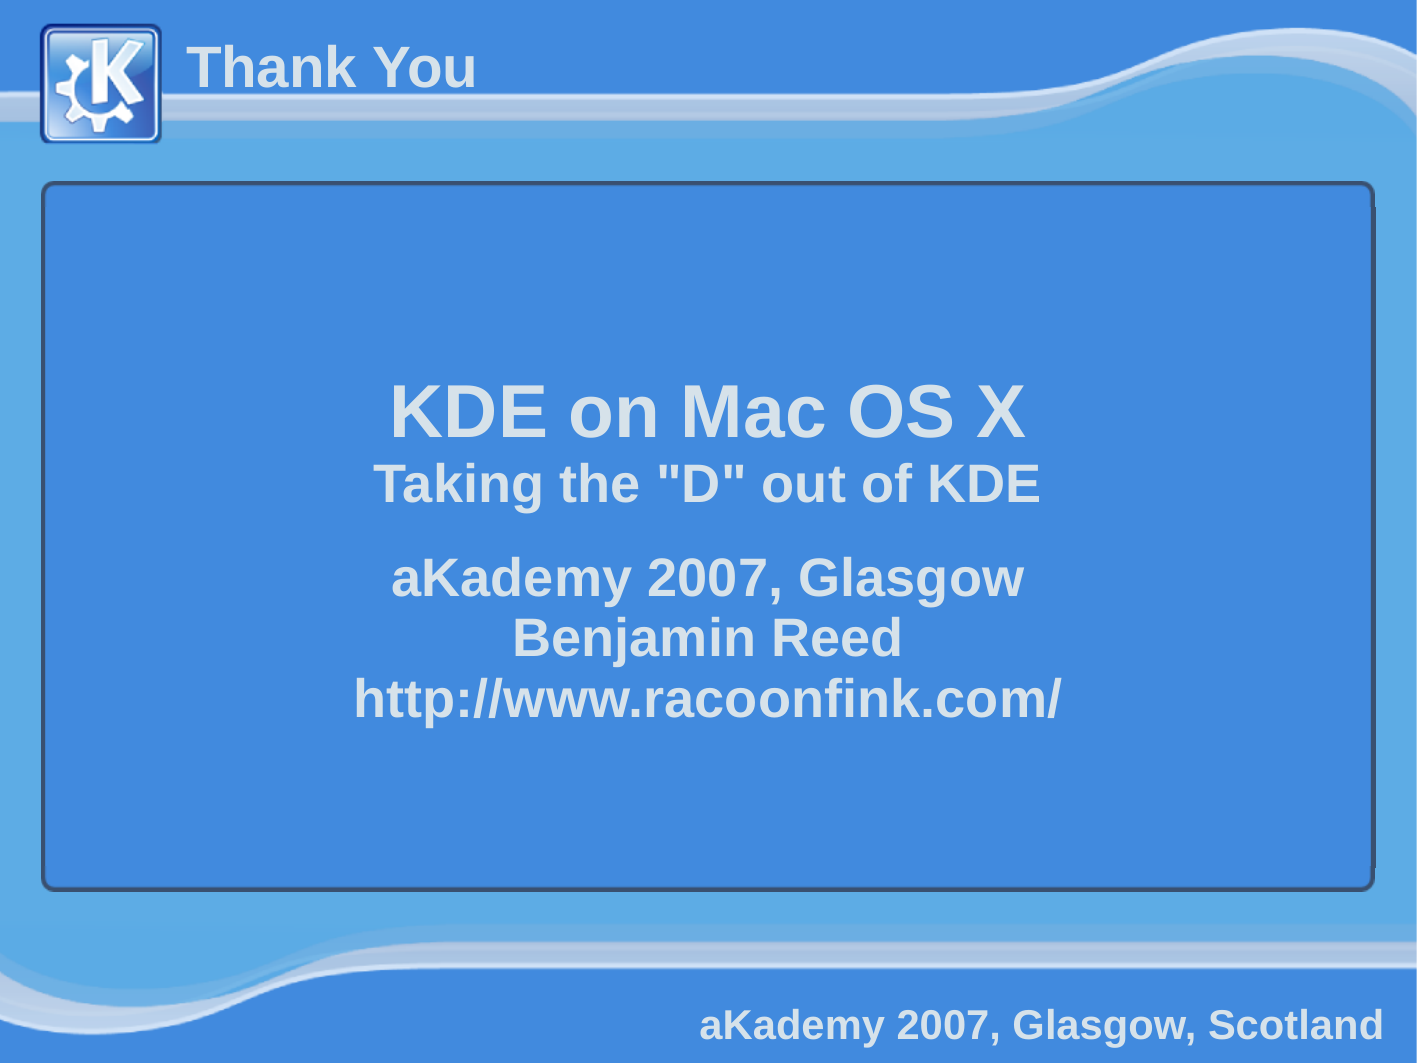

Thank You
KDE on Mac OS X
Taking the "D" out of KDE
aKademy 2007, Glasgow
Benjamin Reed
http://www.racoonfink.com/